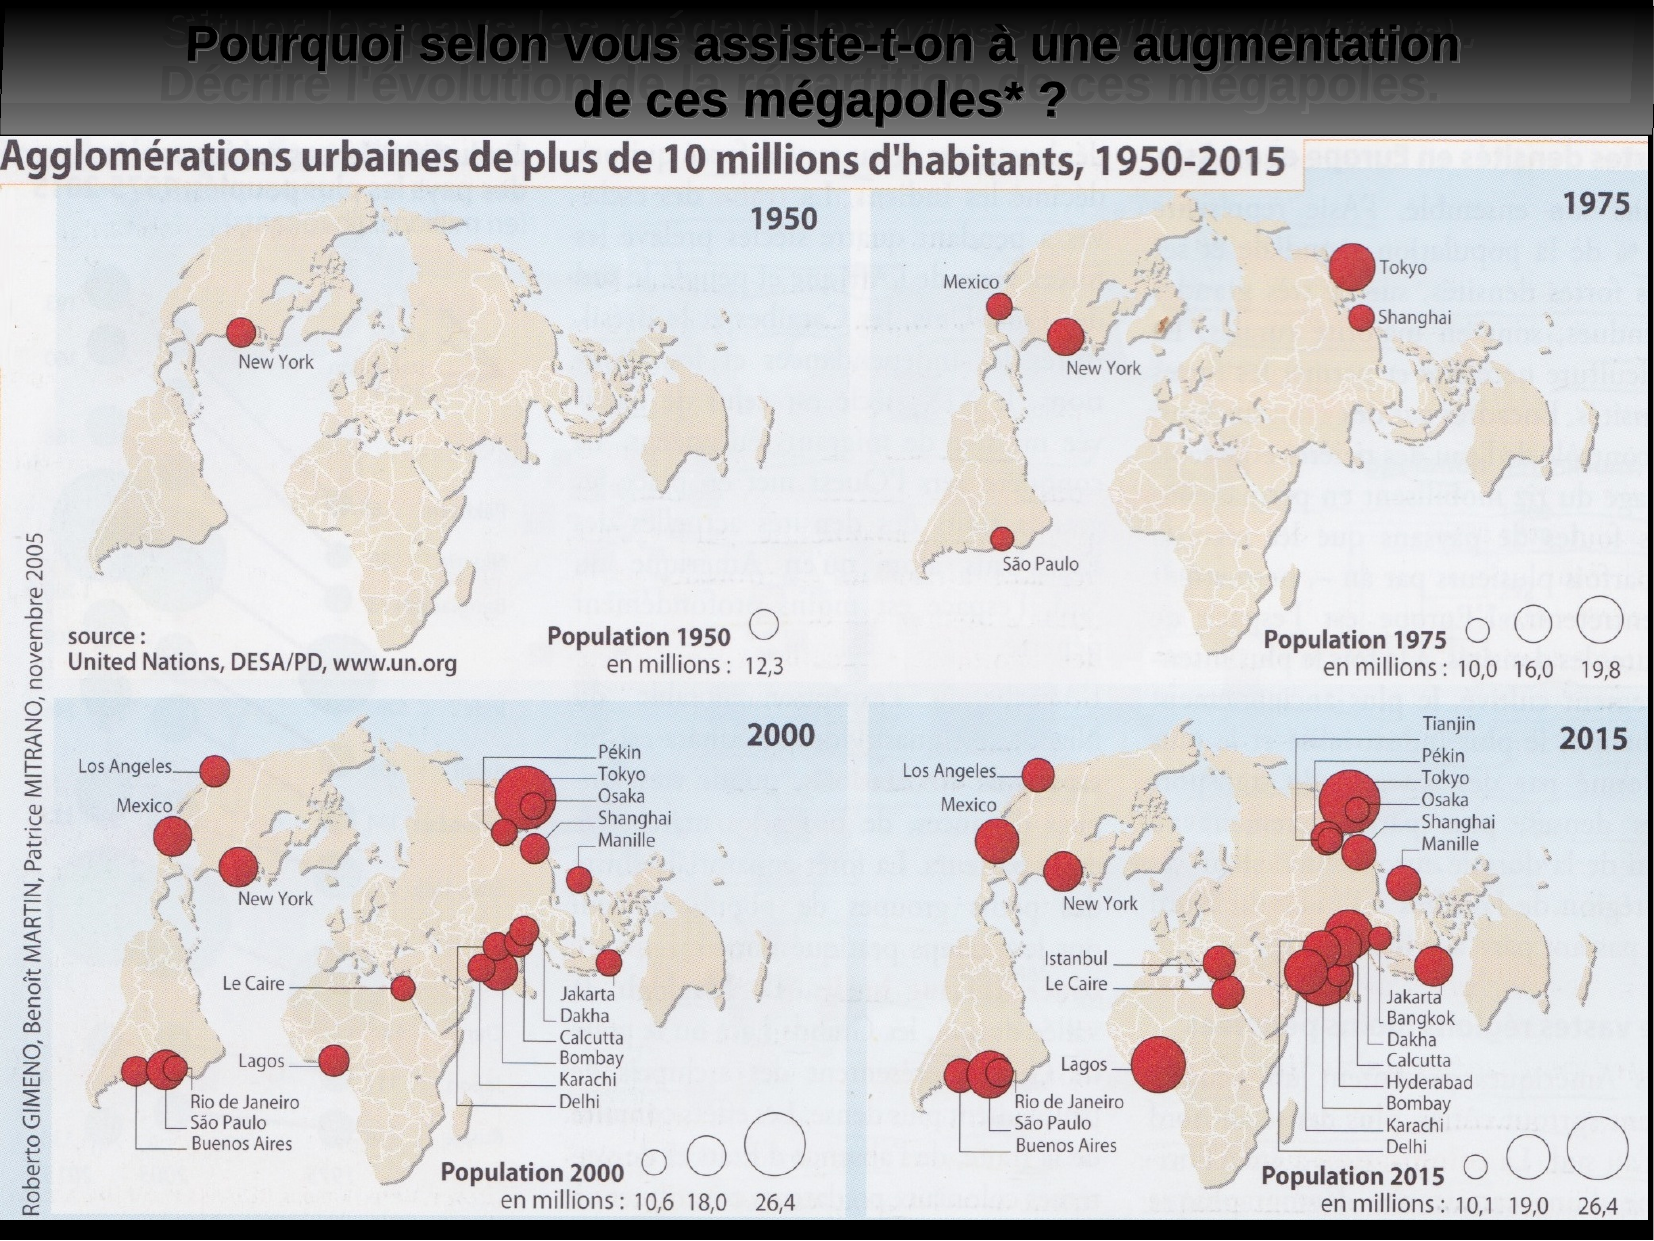

Situer les pays les mégapoles (villes > 10 millions d'habitants) .
Décrire l'évolution de la répartition de ces mégapoles.
Pourquoi selon vous assiste-t-on à une augmentation
de ces mégapoles* ?